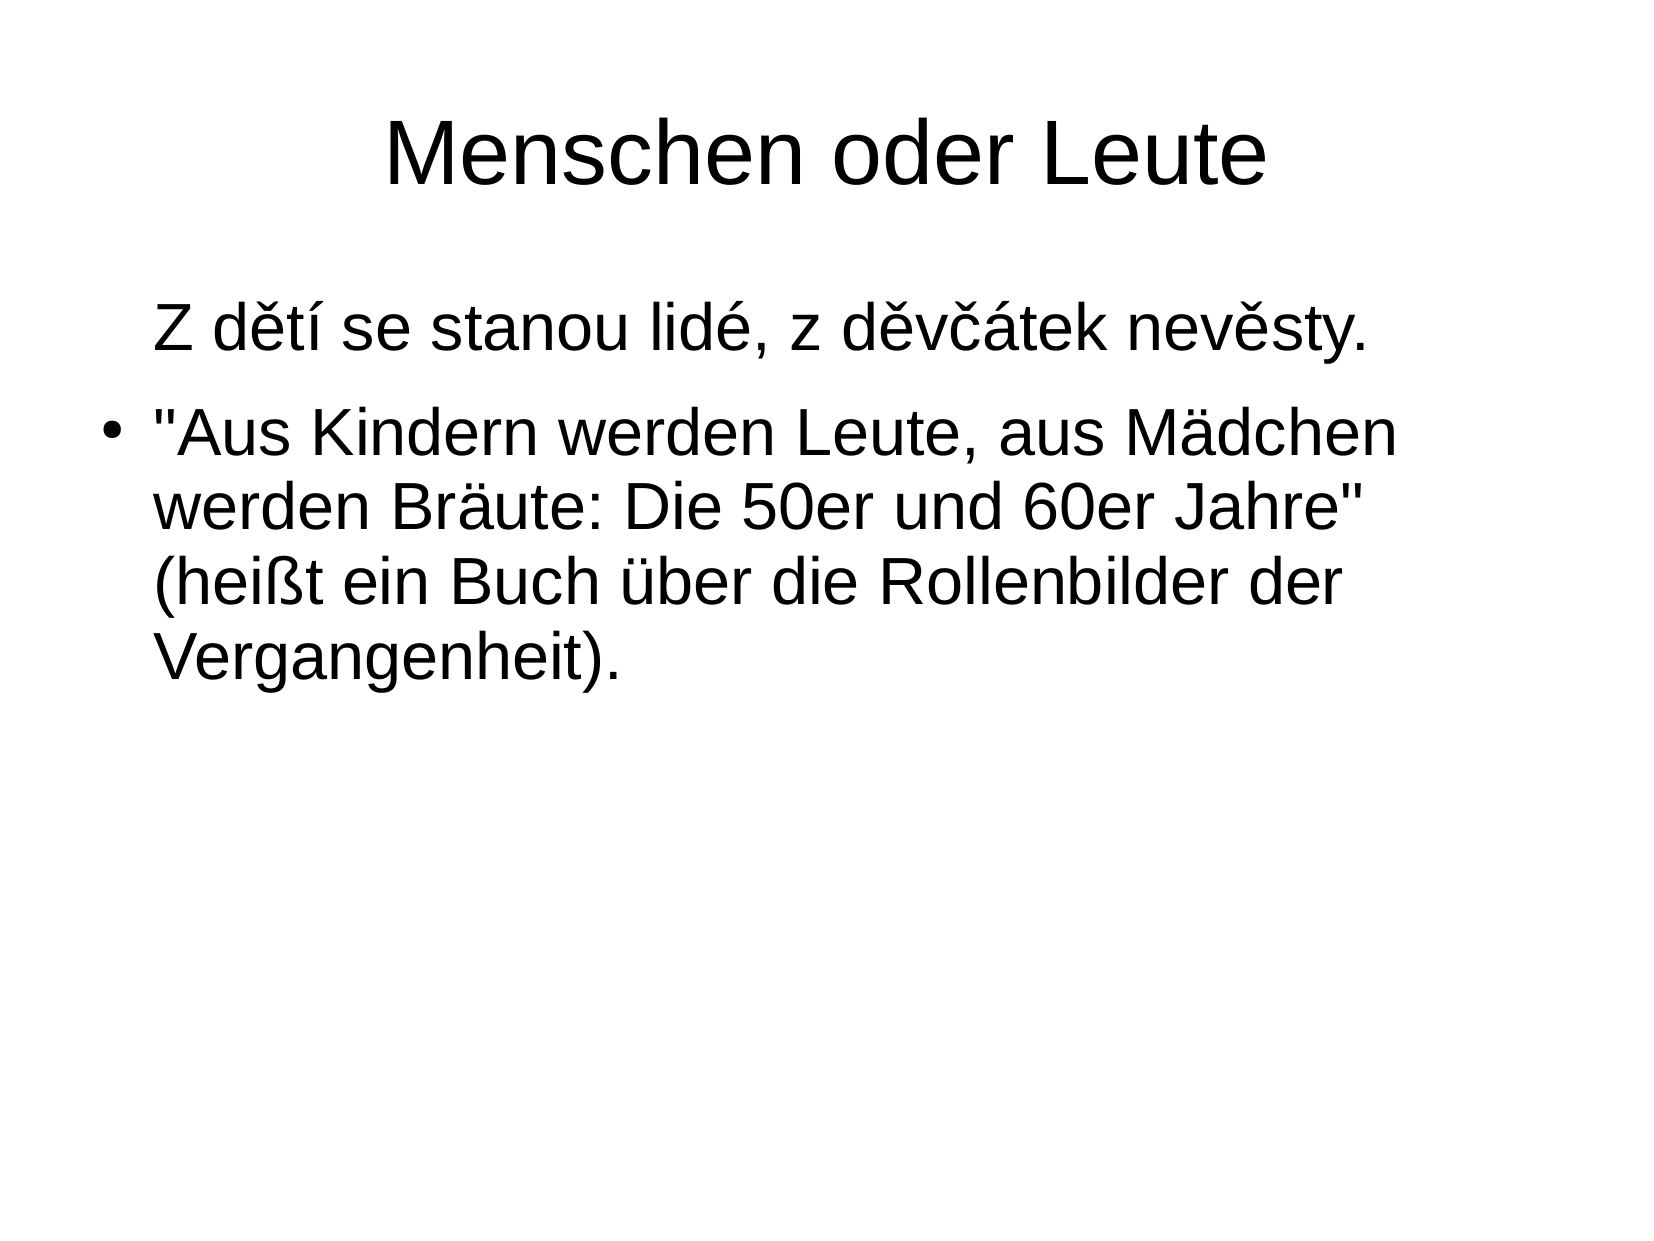

# Menschen oder Leute
Z dětí se stanou lidé, z děvčátek nevěsty.
"Aus Kindern werden Leute, aus Mädchen werden Bräute: Die 50er und 60er Jahre" (heißt ein Buch über die Rollenbilder der Vergangenheit).